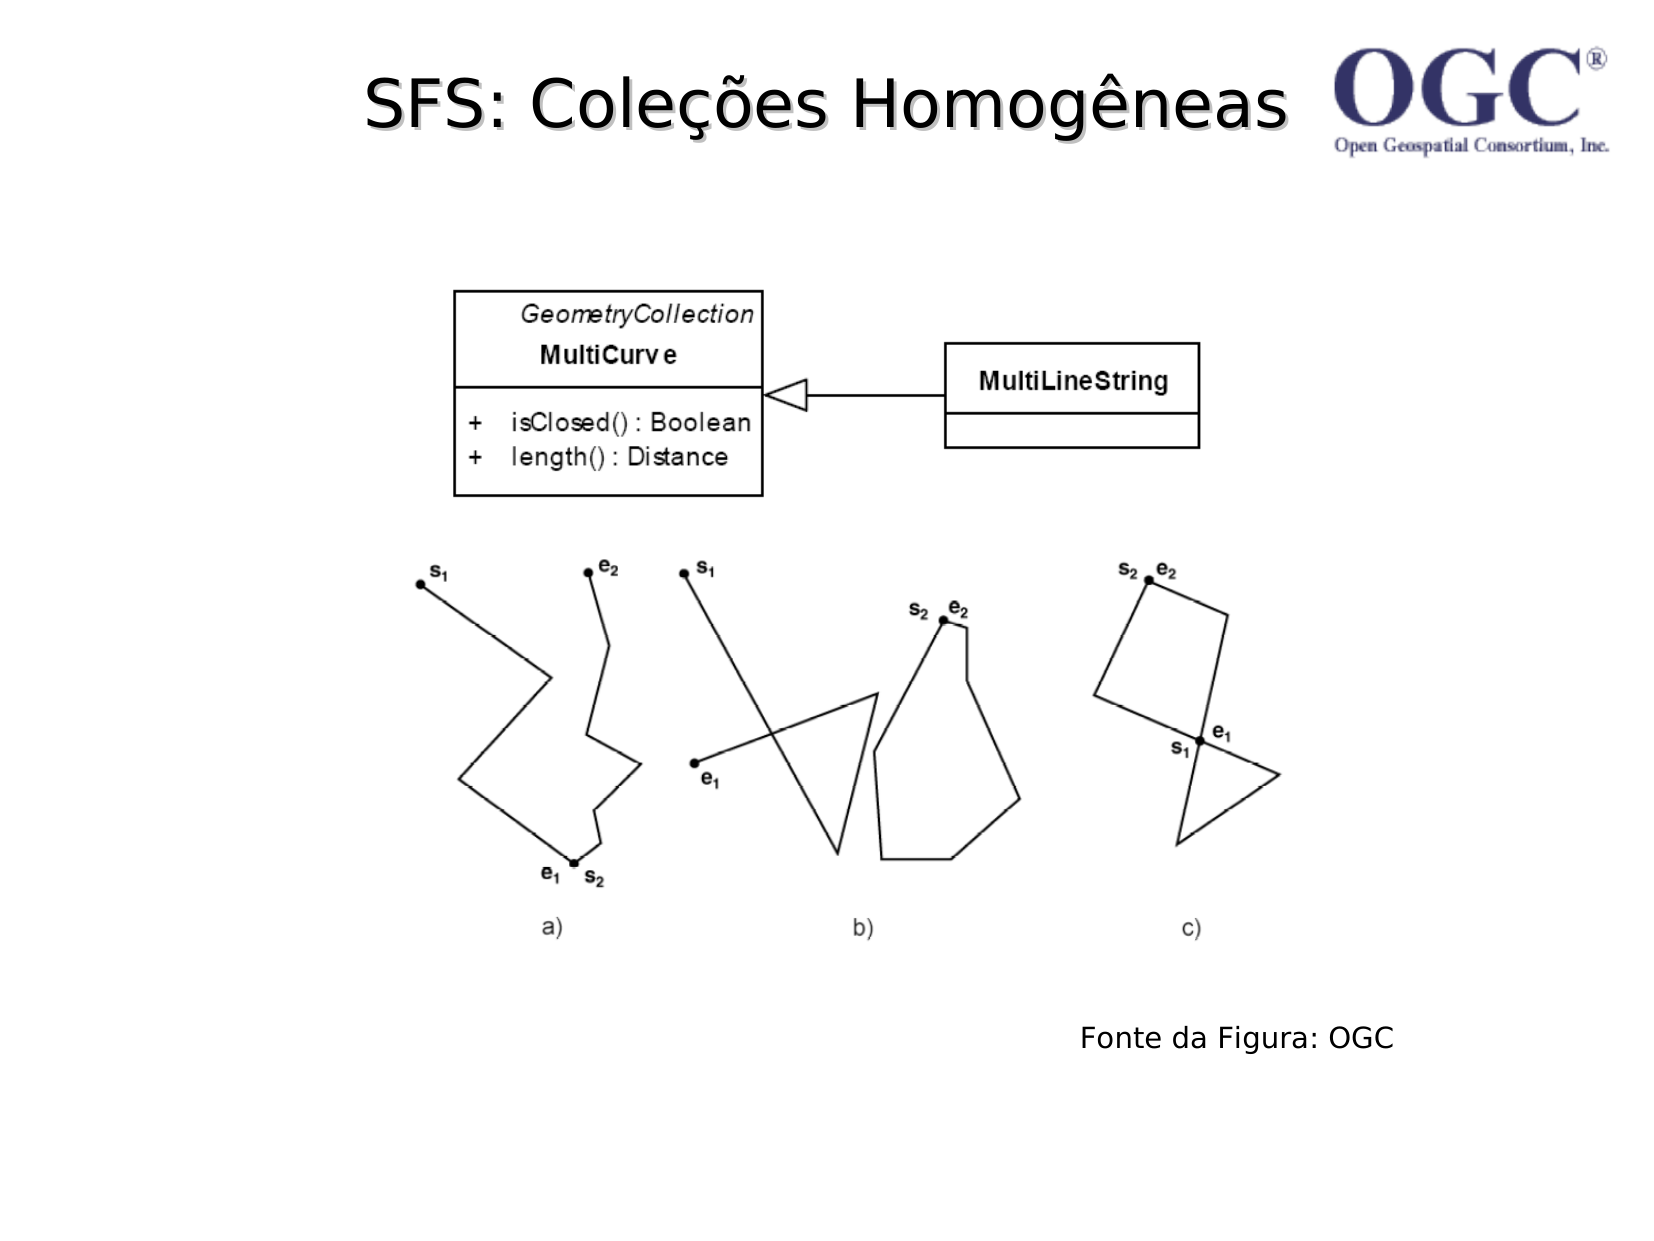

# SFS: Coleções Homogêneas
Fonte da Figura: OGC